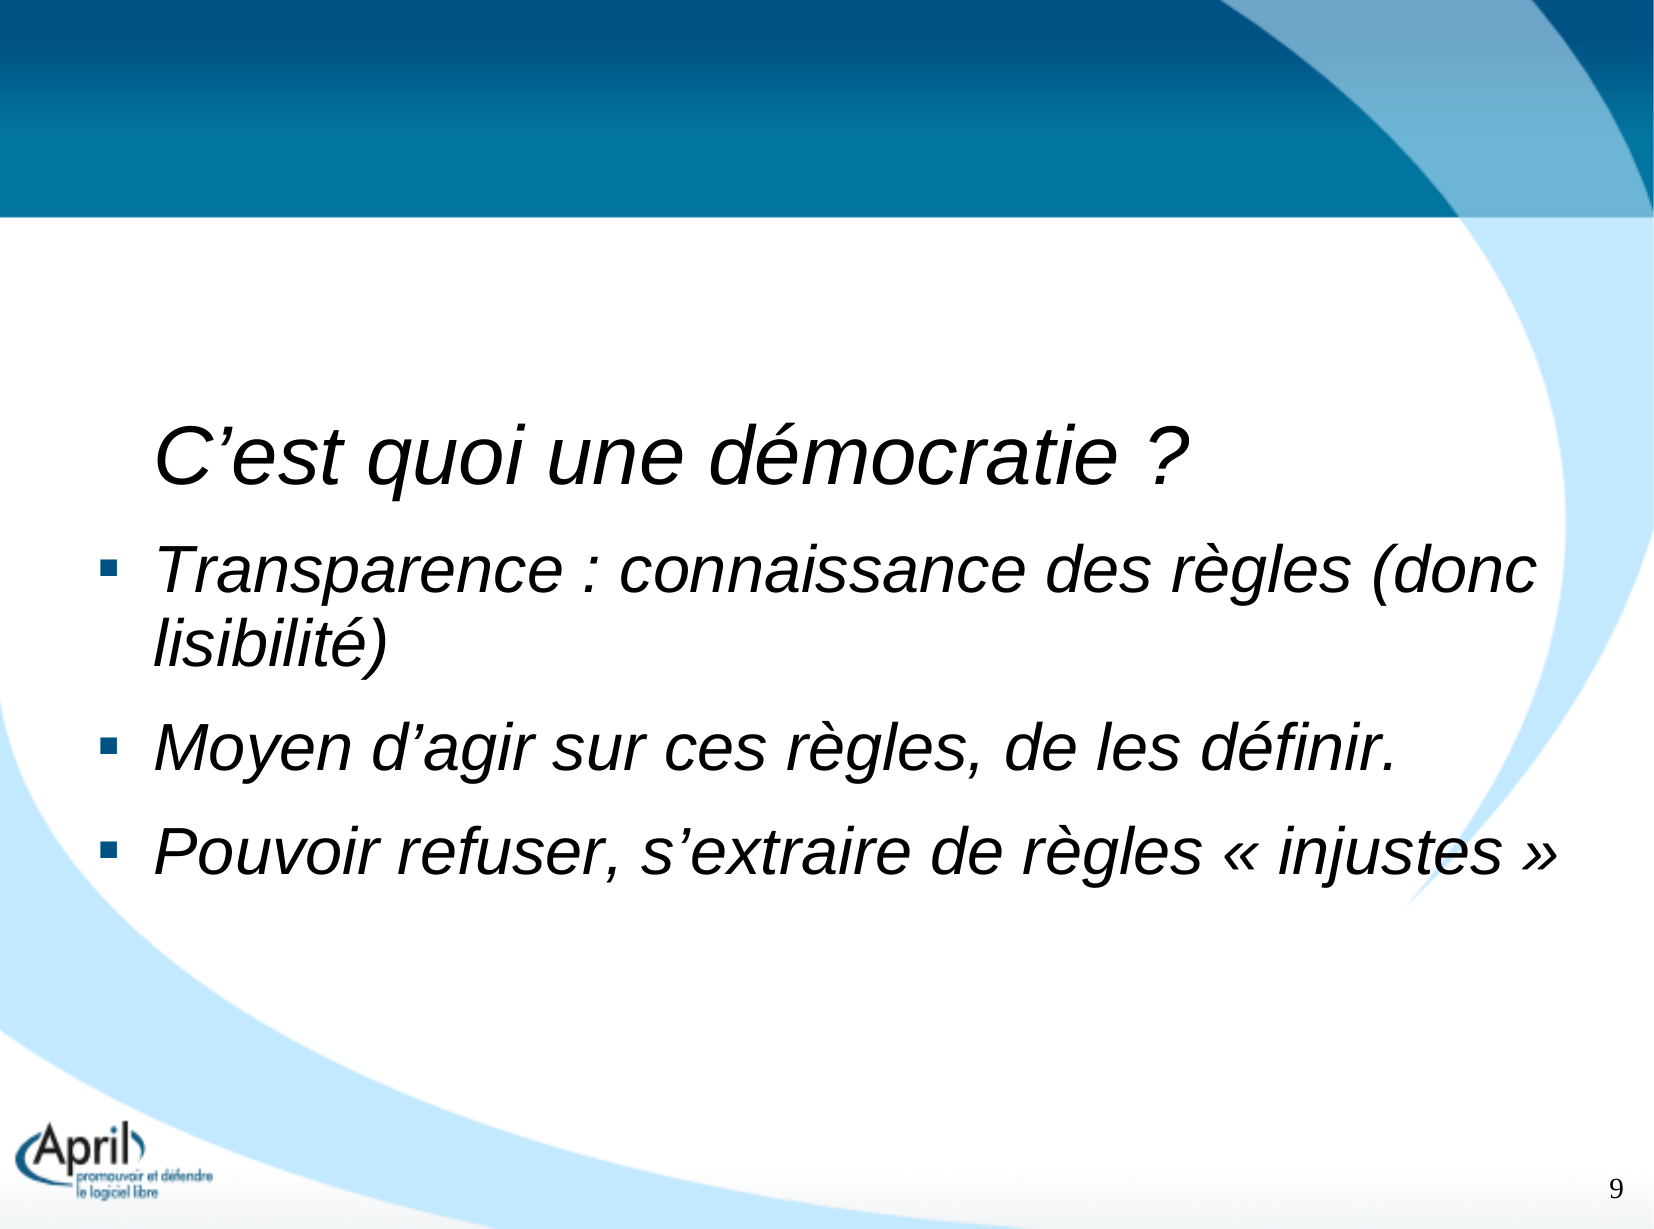

#
C’est quoi une démocratie ?
Transparence : connaissance des règles (donc lisibilité)
Moyen d’agir sur ces règles, de les définir.
Pouvoir refuser, s’extraire de règles « injustes »
9